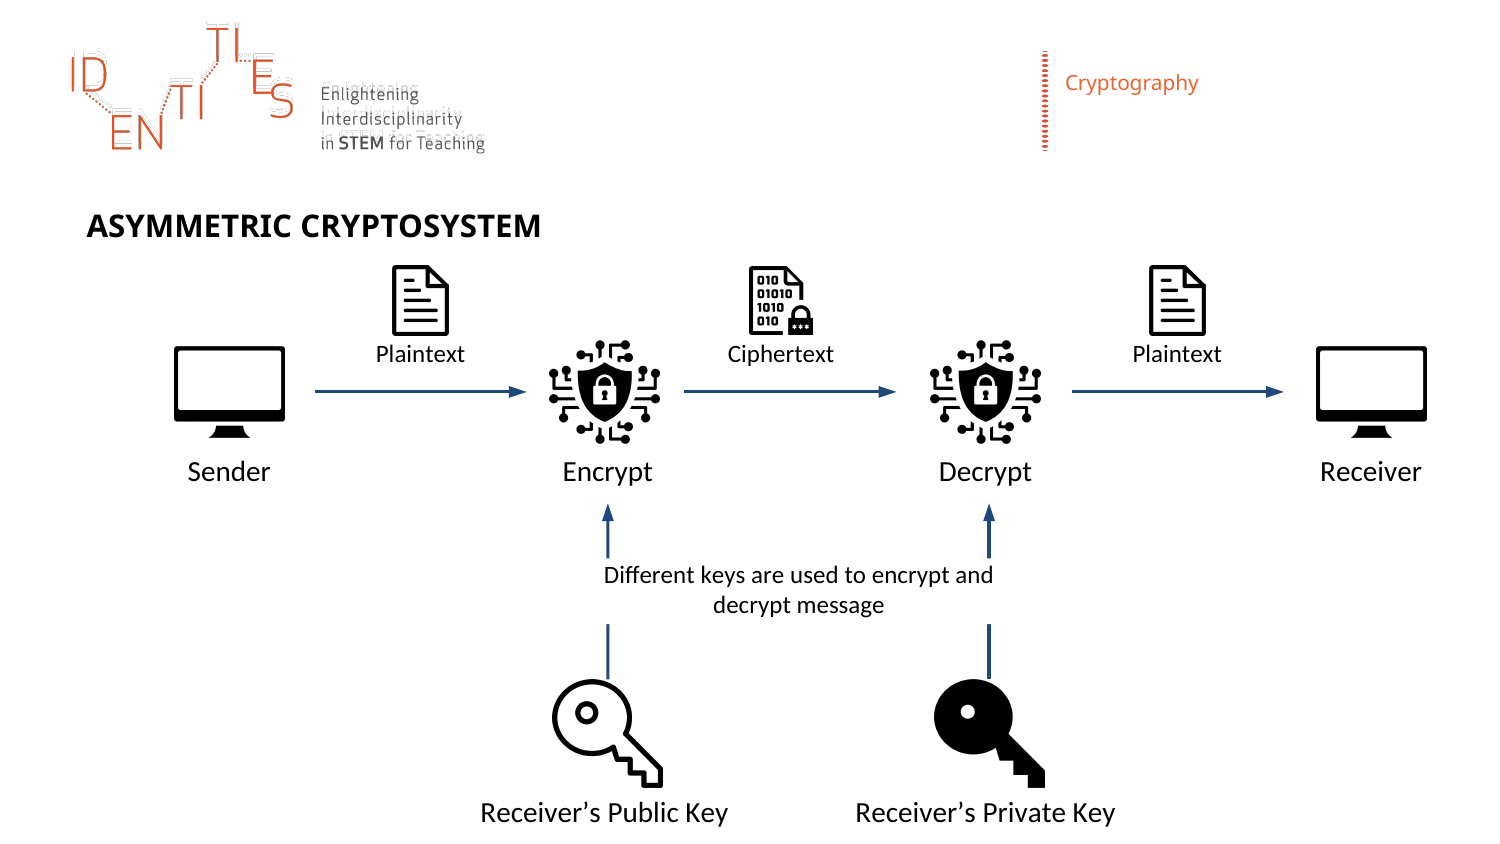

Cryptography
ASYMMETRIC CRYPTOSYSTEM
Plaintext
Ciphertext
Plaintext
Decrypt
Sender
Encrypt
Receiver
Different keys are used to encrypt and decrypt message
Receiver’s Public Key
Receiver’s Private Key